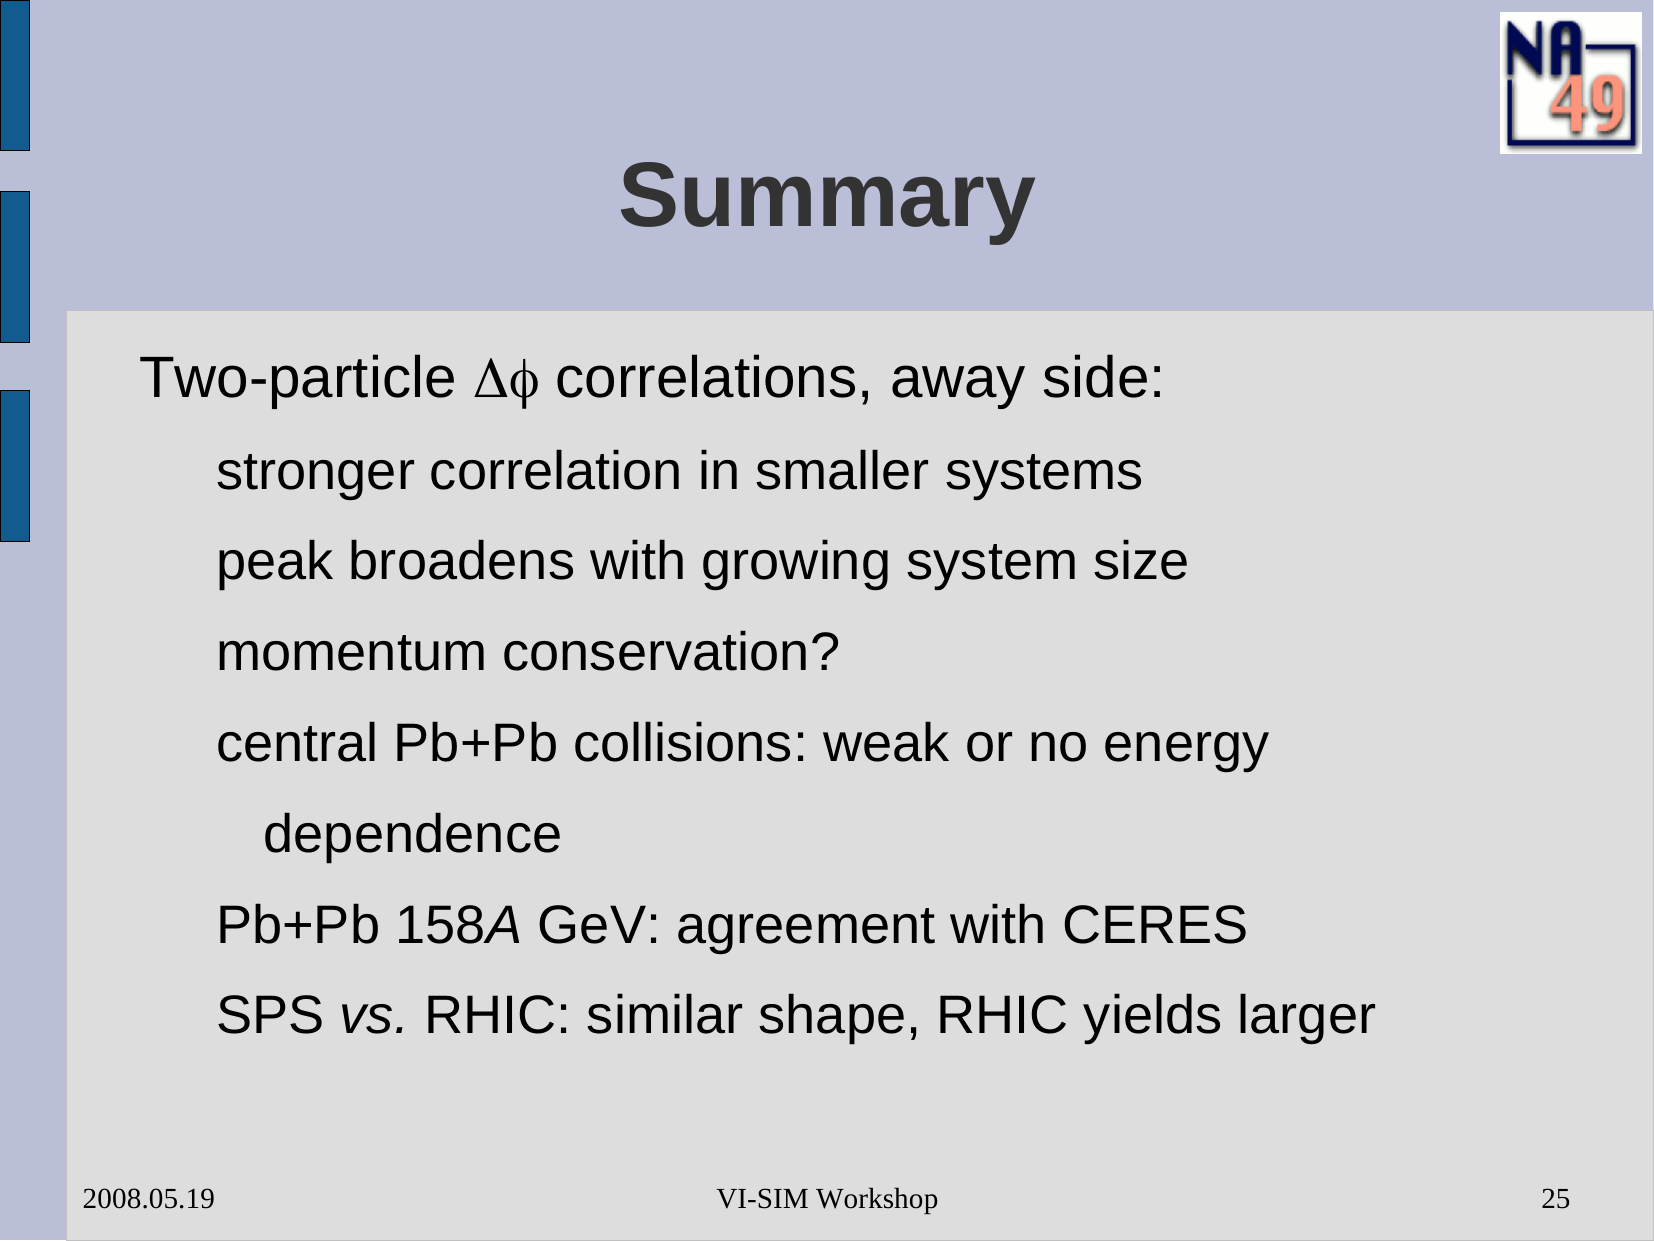

# Summary
Two-particle Df correlations, away side:
stronger correlation in smaller systems
peak broadens with growing system size
momentum conservation?
central Pb+Pb collisions: weak or no energy dependence
Pb+Pb 158A GeV: agreement with CERES
SPS vs. RHIC: similar shape, RHIC yields larger
2008.05.19
VI-SIM Workshop
25